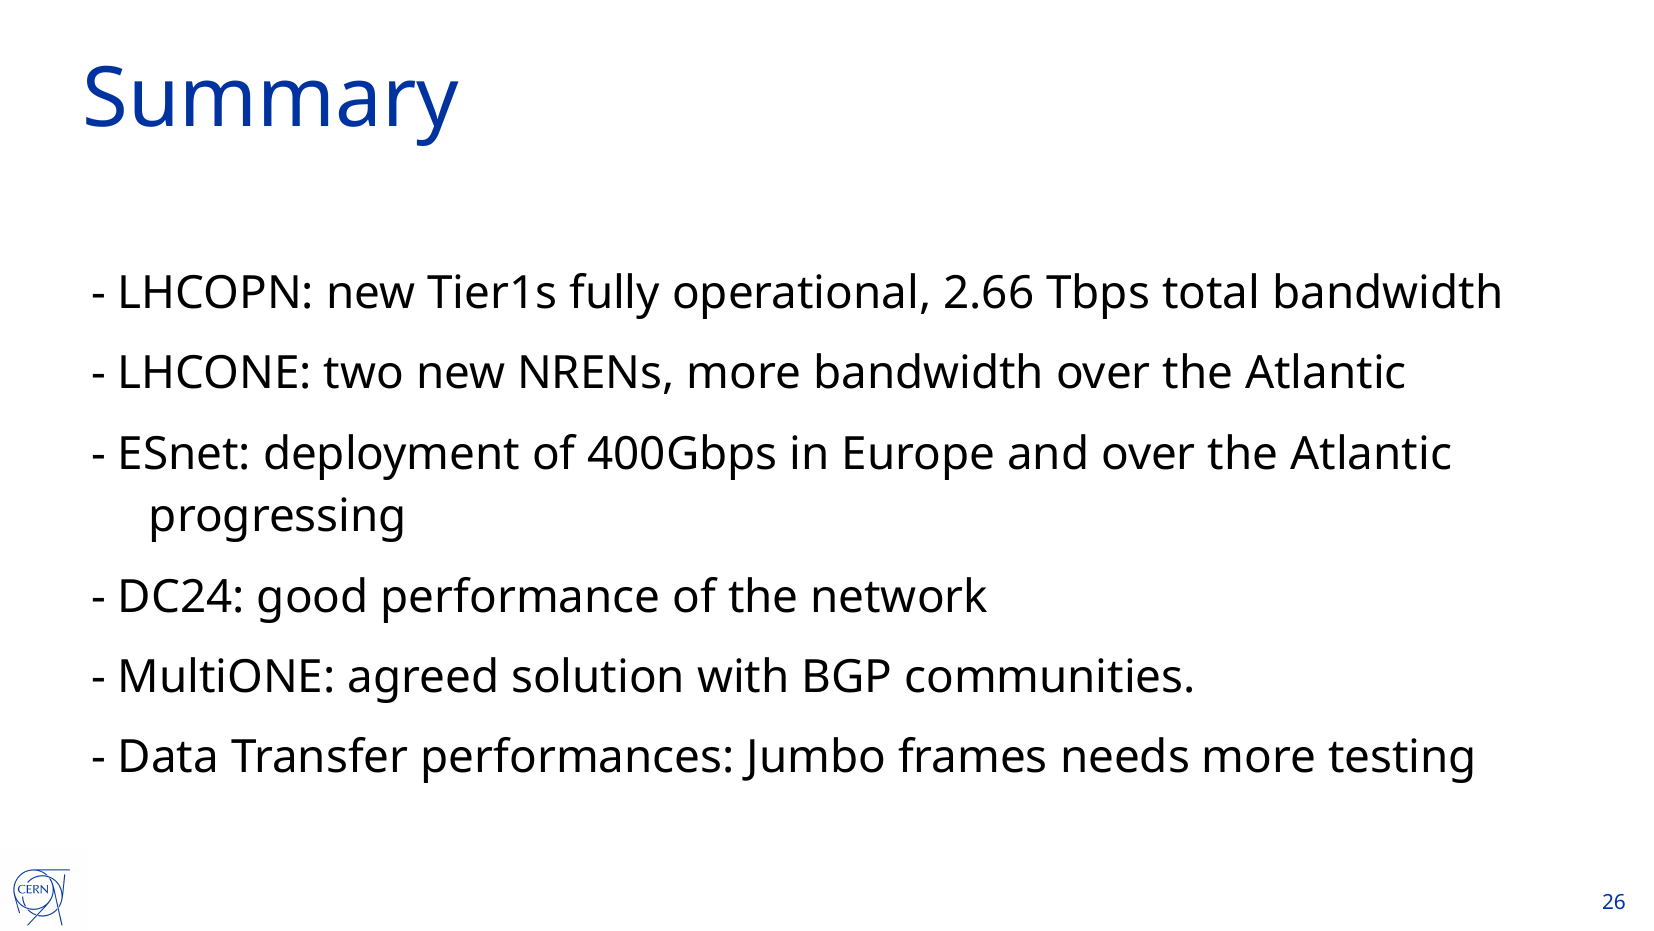

# Summary
- LHCOPN: new Tier1s fully operational, 2.66 Tbps total bandwidth
- LHCONE: two new NRENs, more bandwidth over the Atlantic
- ESnet: deployment of 400Gbps in Europe and over the Atlantic progressing
- DC24: good performance of the network
- MultiONE: agreed solution with BGP communities.
- Data Transfer performances: Jumbo frames needs more testing
26